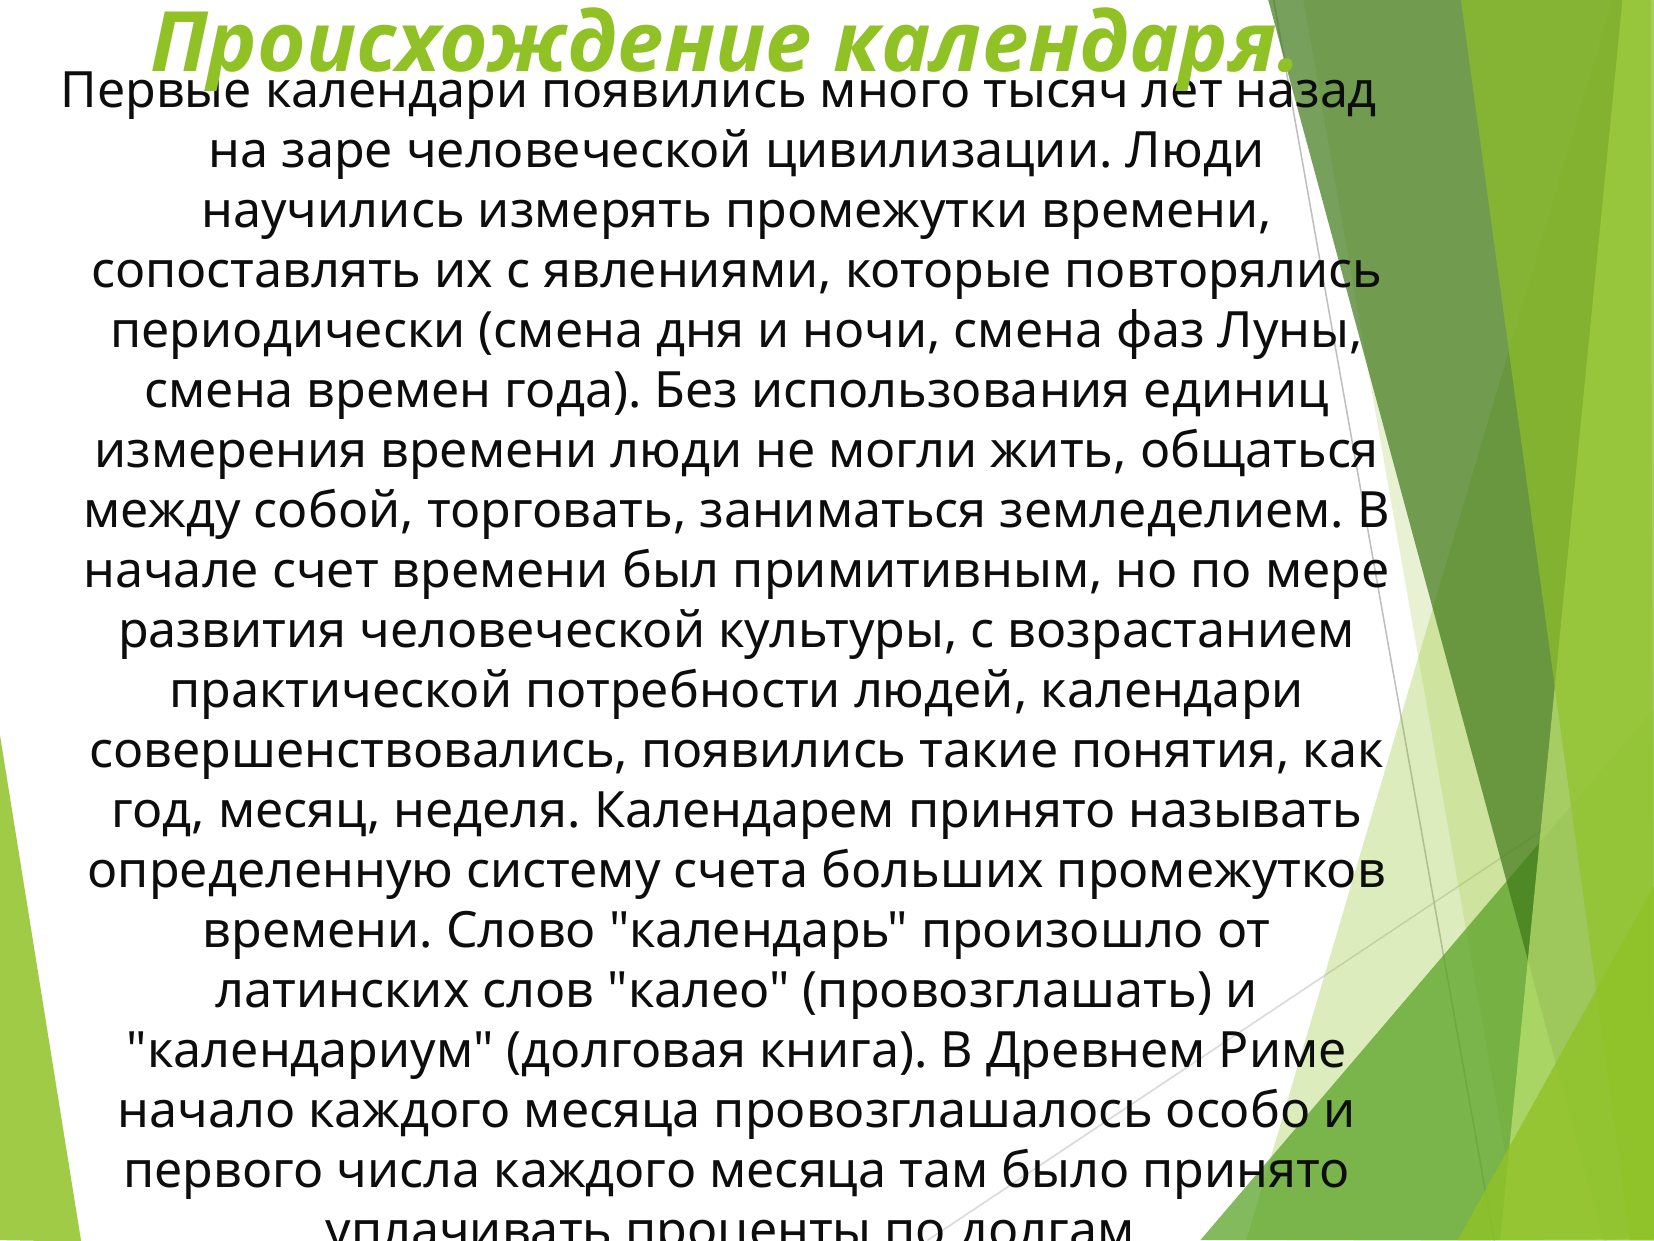

Происхождение календаря.
# Первые календари появились много тысяч лет назад на заре человеческой цивилизации. Люди научились измерять промежутки времени, сопоставлять их с явлениями, которые повторялись периодически (смена дня и ночи, смена фаз Луны, смена времен года). Без использования единиц измерения времени люди не могли жить, общаться между собой, торговать, заниматься земледелием. В начале счет времени был примитивным, но по мере развития человеческой культуры, с возрастанием практической потребности людей, календари совершенствовались, появились такие понятия, как год, месяц, неделя. Календарем принято называть определенную систему счета больших промежутков времени. Слово "календарь" произошло от латинских слов "калео" (провозглашать) и "календариум" (долговая книга). В Древнем Риме начало каждого месяца провозглашалось особо и первого числа каждого месяца там было принято уплачивать проценты по долгам.